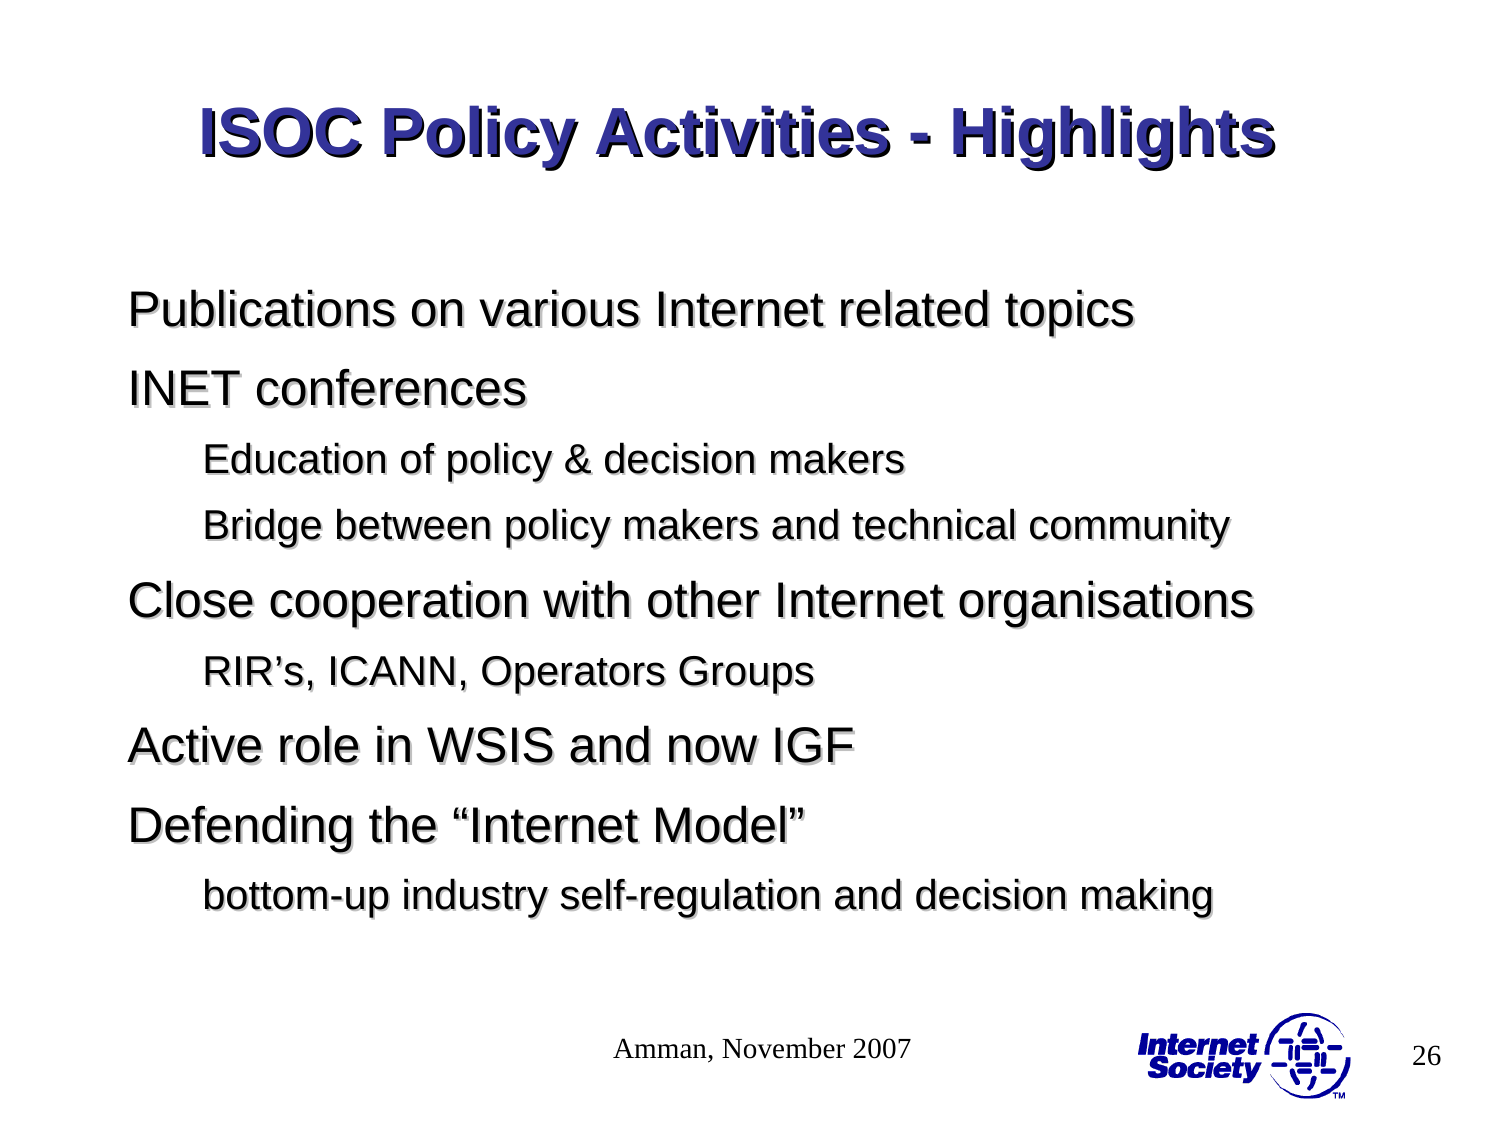

# ISOC Policy Activities - Highlights
Publications on various Internet related topics
INET conferences
Education of policy & decision makers
Bridge between policy makers and technical community
Close cooperation with other Internet organisations
RIR’s, ICANN, Operators Groups
Active role in WSIS and now IGF
Defending the “Internet Model”
bottom-up industry self-regulation and decision making